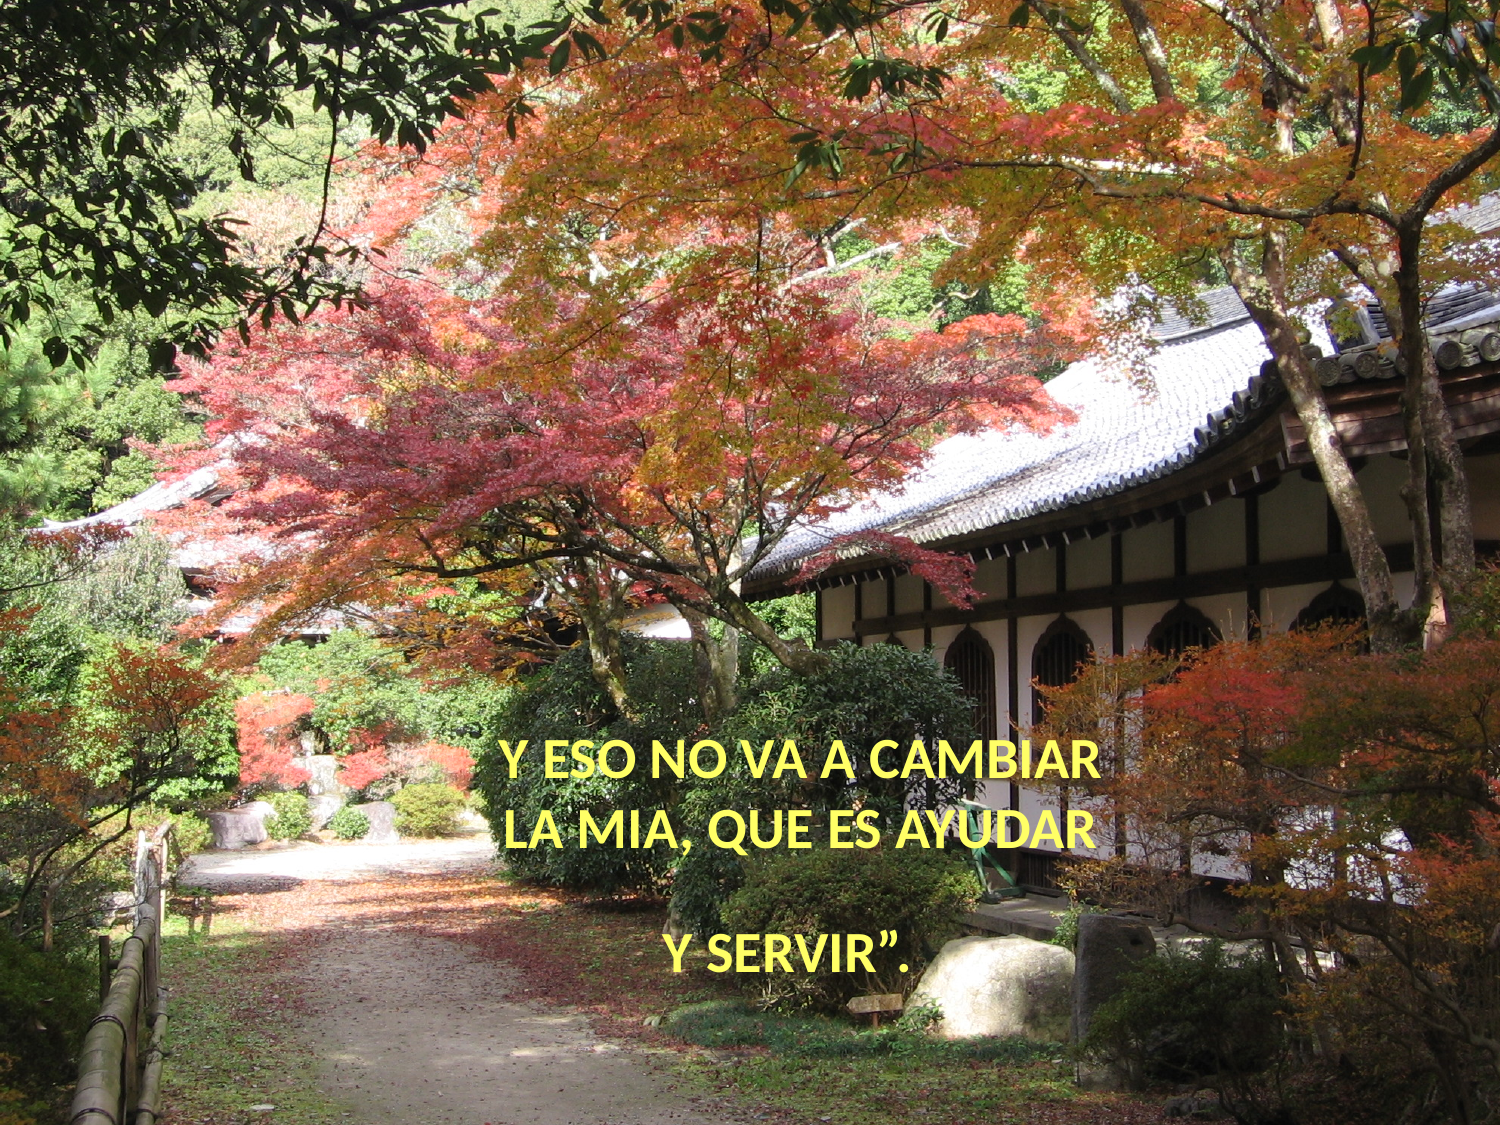

Y ESO NO VA A CAMBIAR
LA MIA, QUE ES AYUDAR
Y SERVIR”.